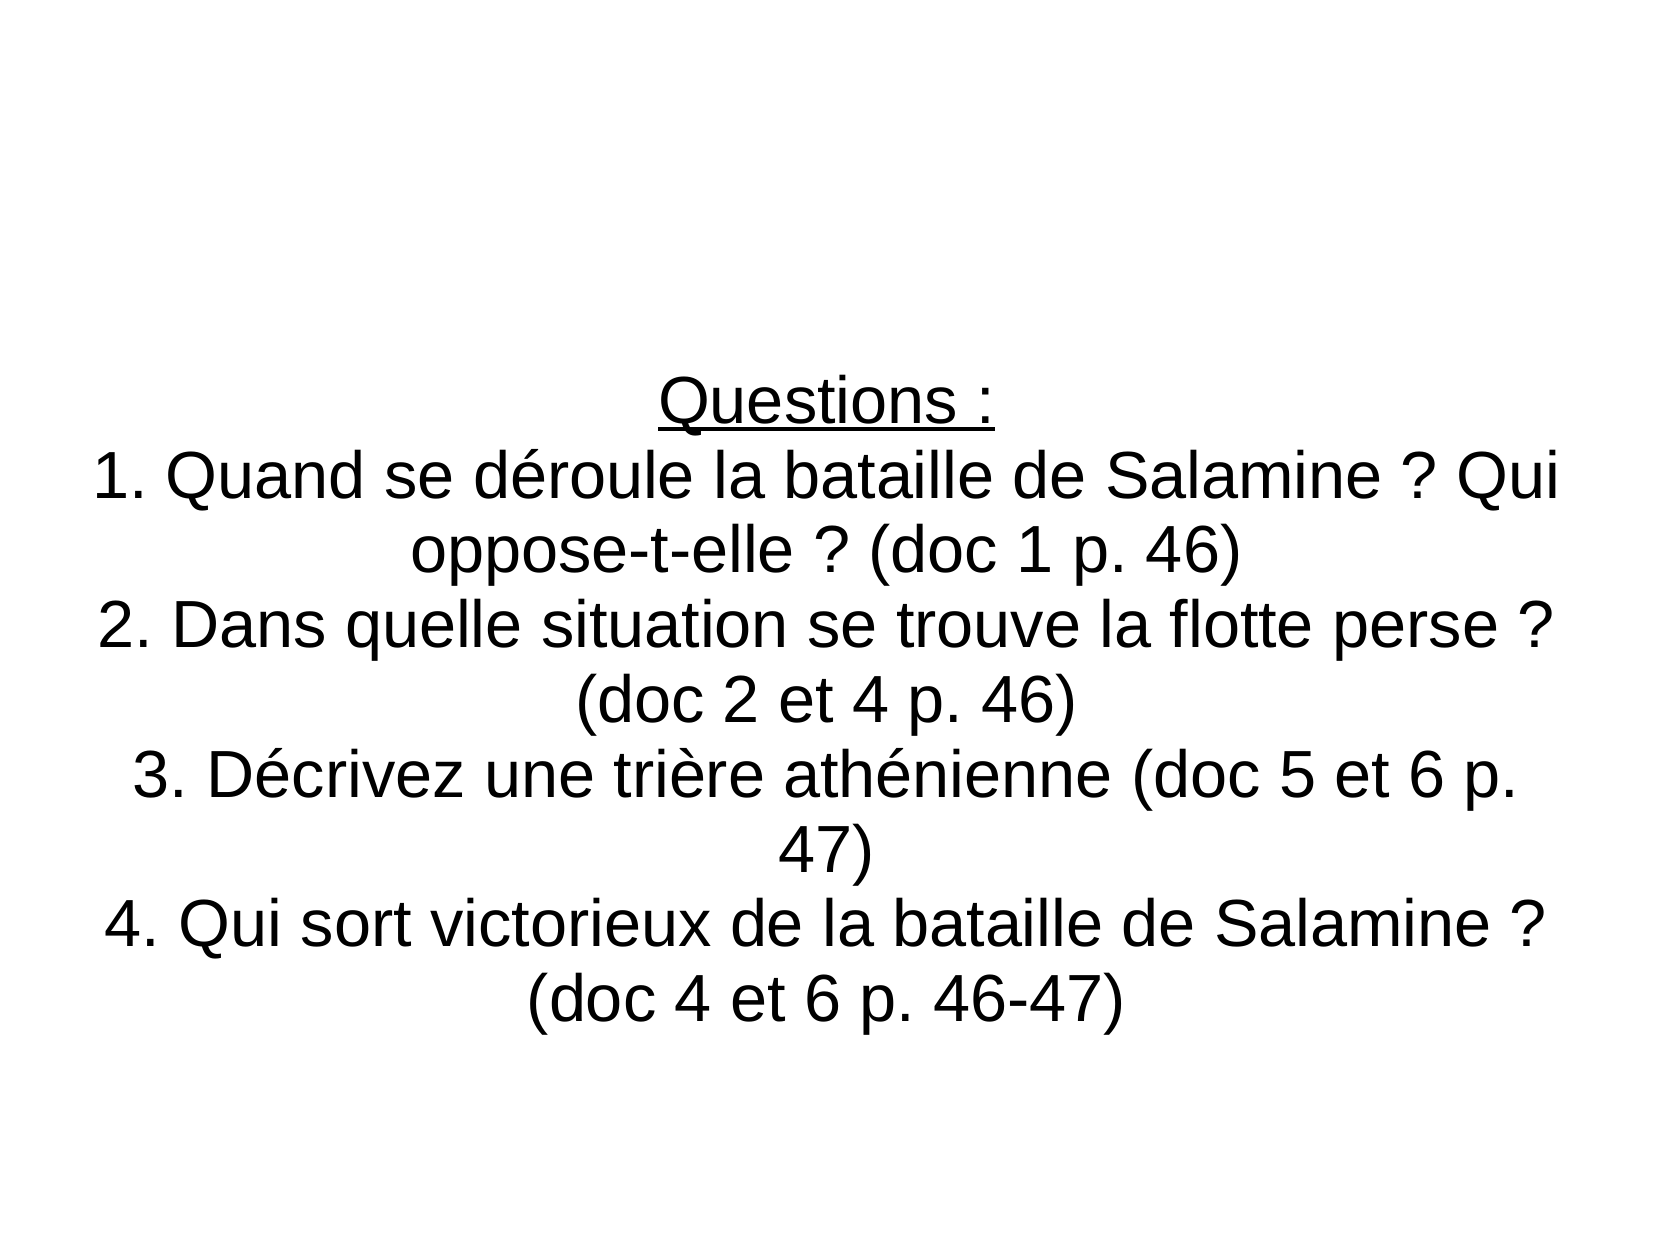

#
Questions :
1. Quand se déroule la bataille de Salamine ? Qui oppose-t-elle ? (doc 1 p. 46)
2. Dans quelle situation se trouve la flotte perse ? (doc 2 et 4 p. 46)
3. Décrivez une trière athénienne (doc 5 et 6 p. 47)
4. Qui sort victorieux de la bataille de Salamine ? (doc 4 et 6 p. 46-47)